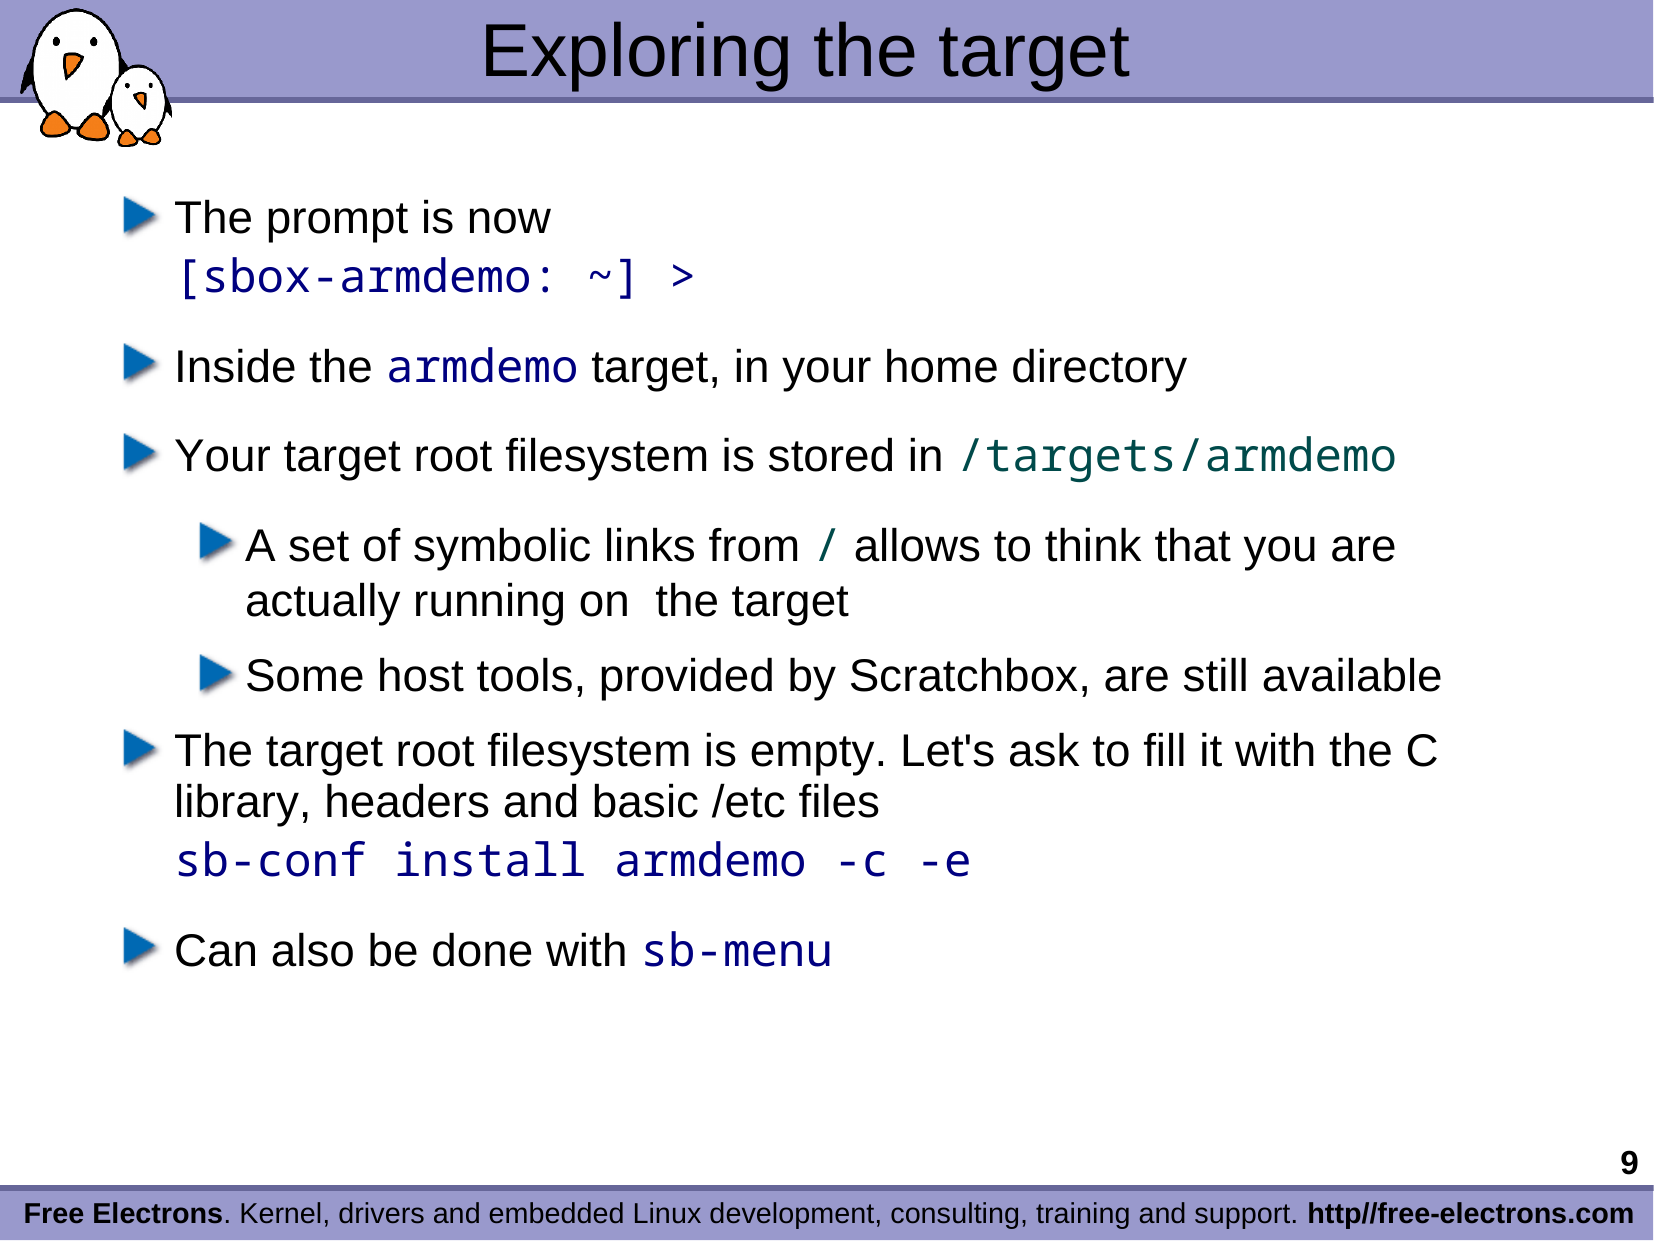

# Exploring the target
The prompt is now
[sbox-armdemo: ~] >
Inside the armdemo target, in your home directory
Your target root filesystem is stored in /targets/armdemo
A set of symbolic links from / allows to think that you are actually running on the target
Some host tools, provided by Scratchbox, are still available
The target root filesystem is empty. Let's ask to fill it with the C library, headers and basic /etc files
sb-conf install armdemo -c -e
Can also be done with sb-menu